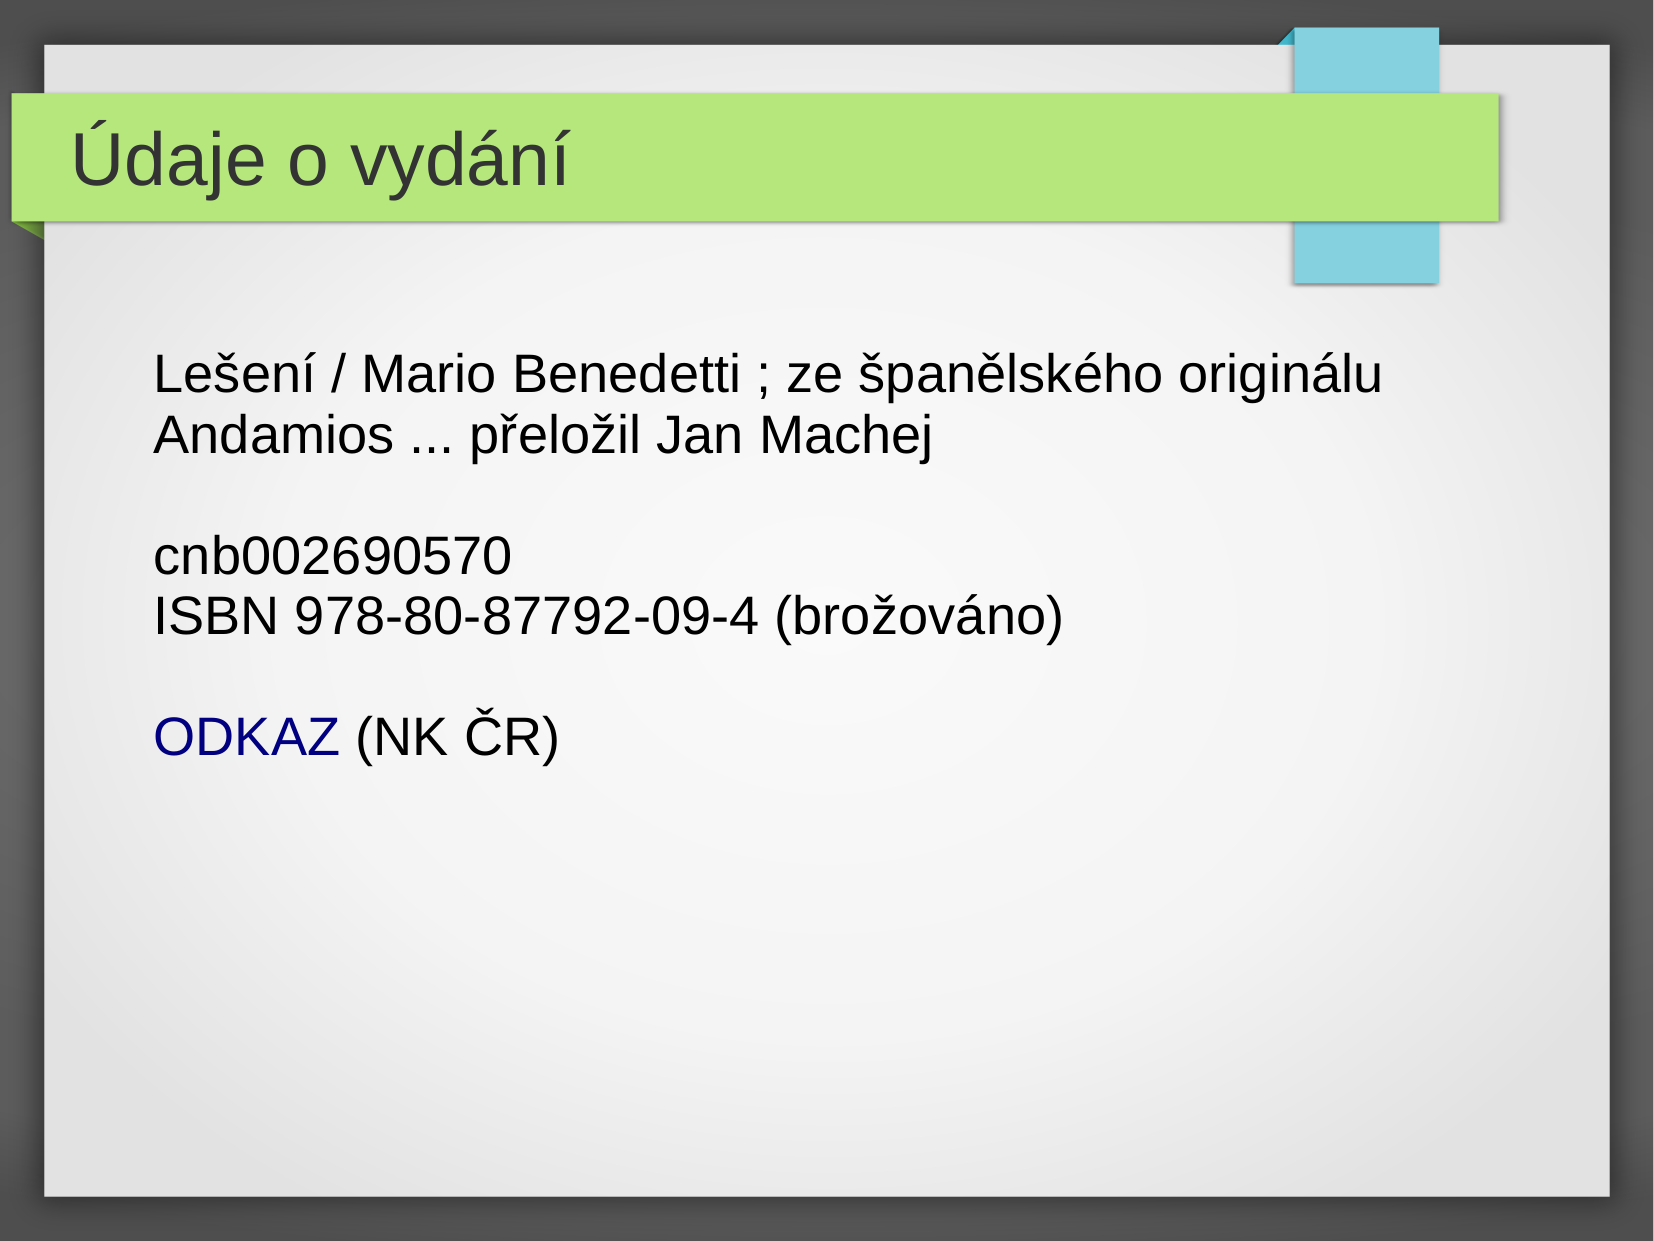

# Údaje o vydání
Lešení / Mario Benedetti ; ze španělského originálu Andamios ... přeložil Jan Machej
cnb002690570
ISBN 978-80-87792-09-4 (brožováno)
ODKAZ (NK ČR)